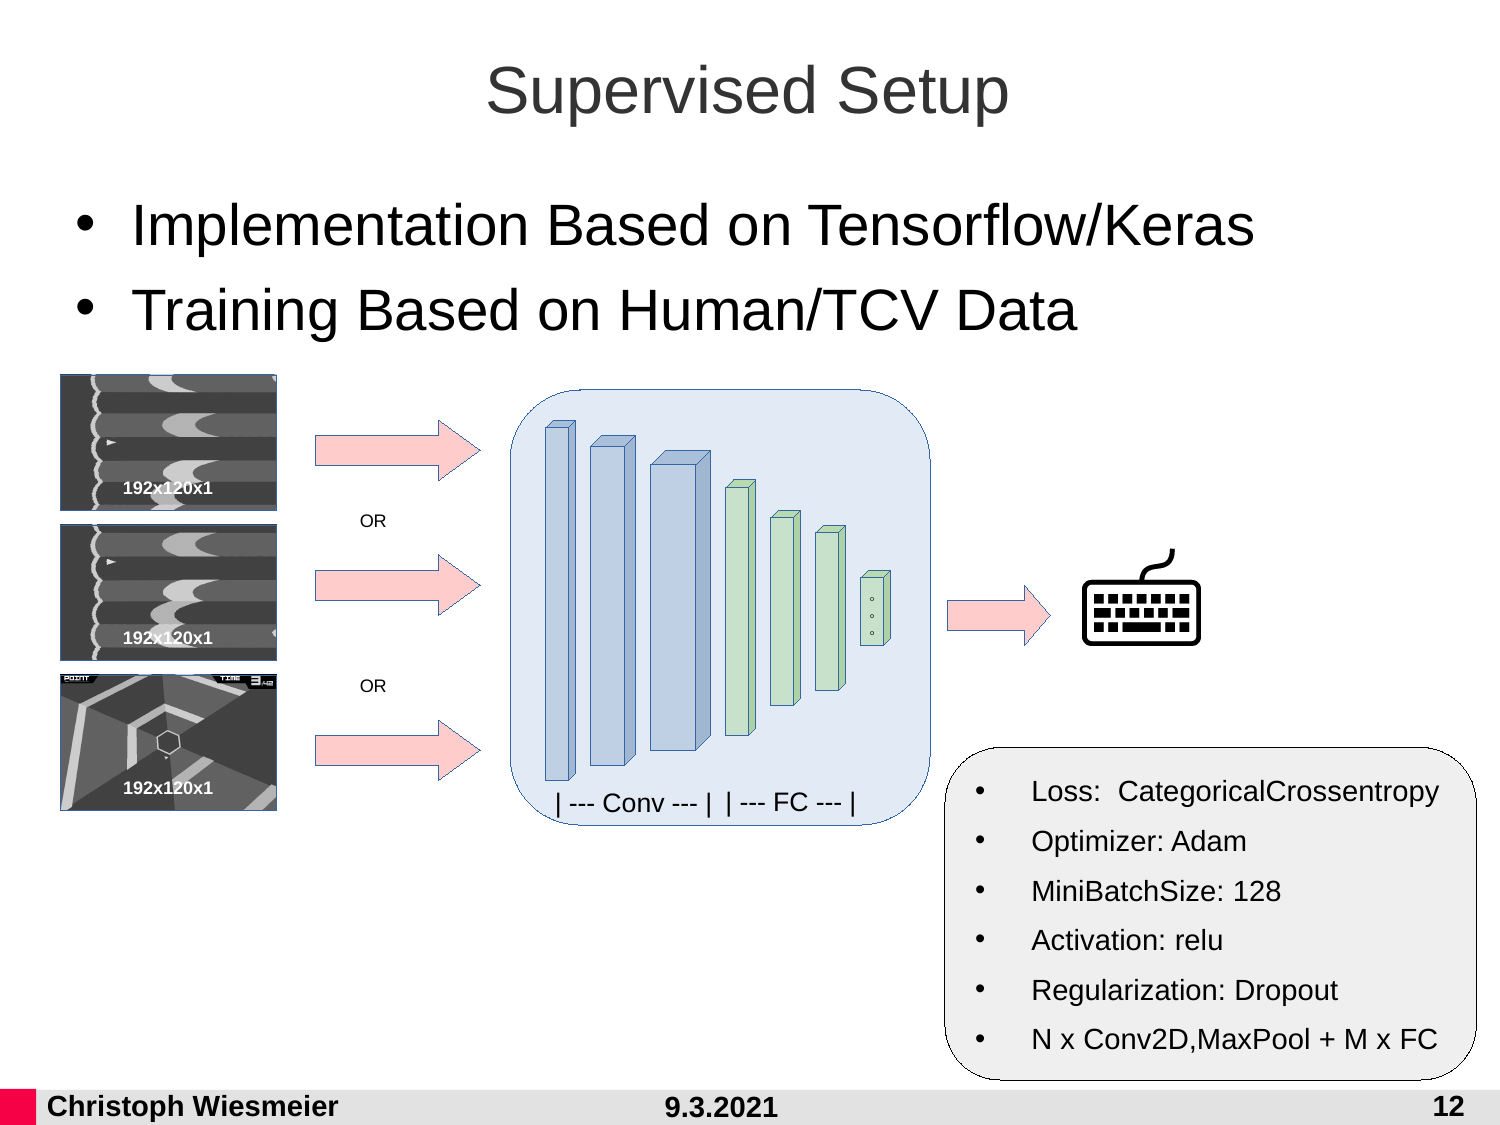

# Supervised Setup
Implementation Based on Tensorflow/Keras
Training Based on Human/TCV Data
192x120x1
OR
192x120x1
o
o
o
OR
192x120x1
| --- FC --- |
| --- Conv --- |
Loss: CategoricalCrossentropy
Optimizer: Adam
MiniBatchSize: 128
Activation: relu
Regularization: Dropout
N x Conv2D,MaxPool + M x FC